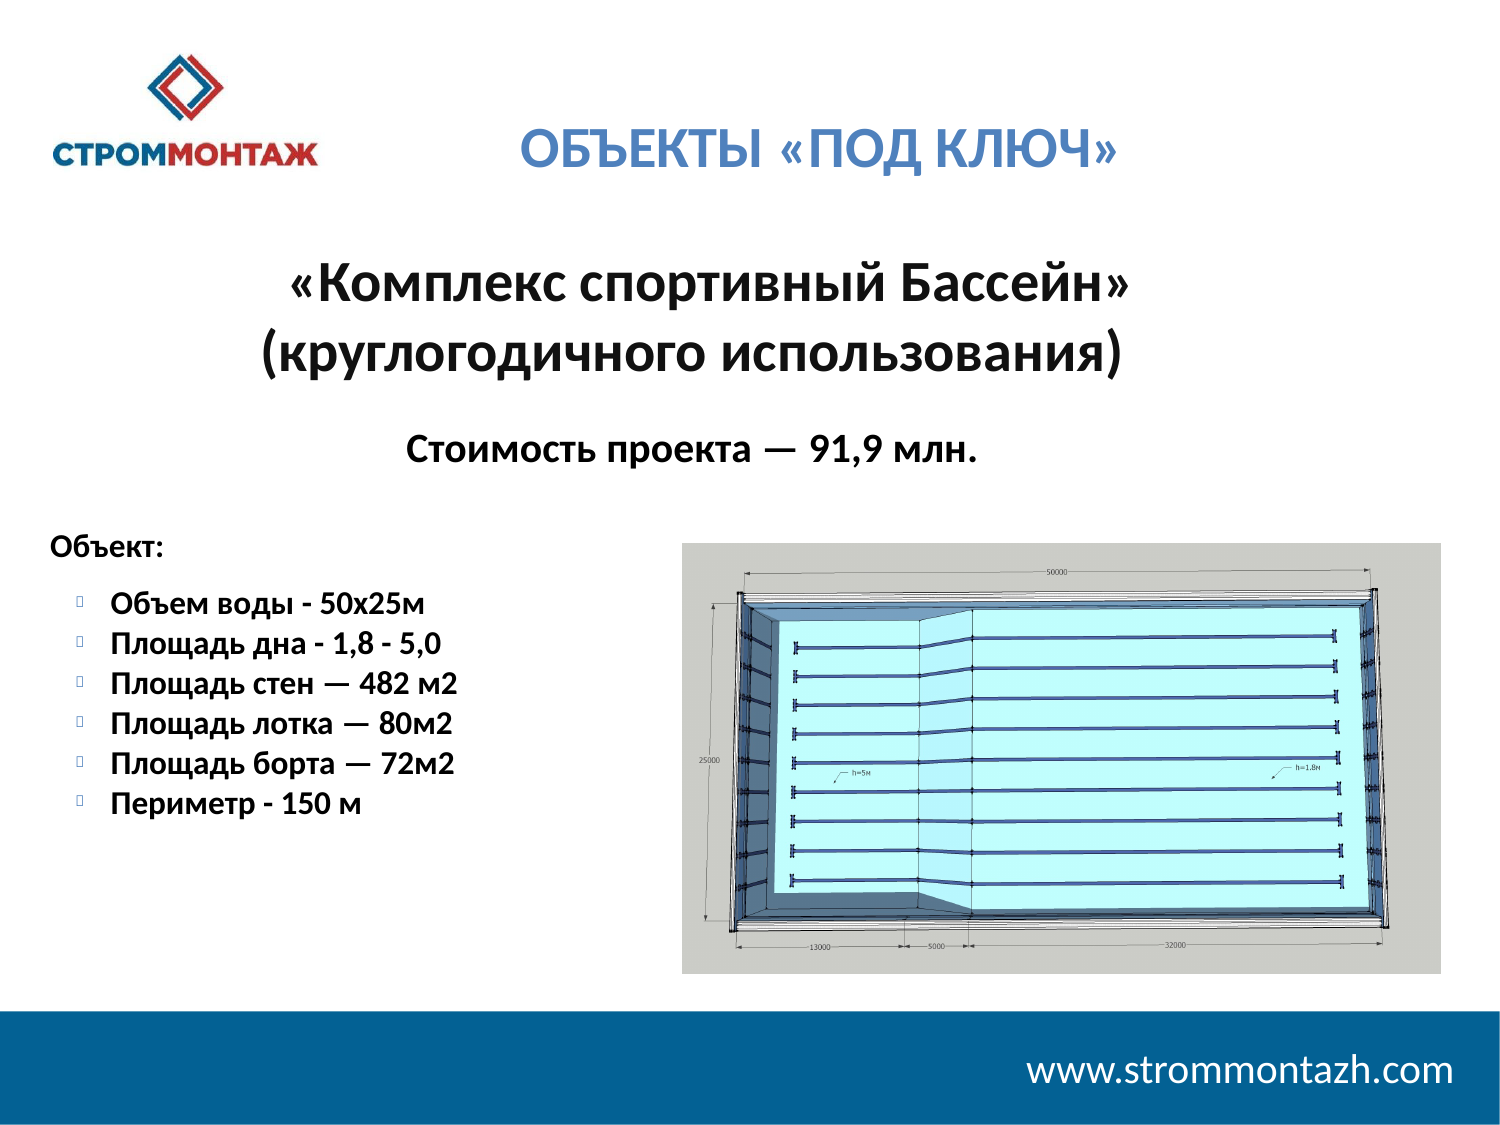

ОБЪЕКТЫ «ПОД КЛЮЧ»
 «Комплекс спортивный Бассейн»
 (круглогодичного использования)
 Стоимость проекта — 91,9 млн.
Объем воды - 50x25м
Площадь дна - 1,8 - 5,0
Площадь стен — 482 м2
Площадь лотка — 80м2
Площадь борта — 72м2
Периметр - 150 м
Объект:
www.strommontazh.com